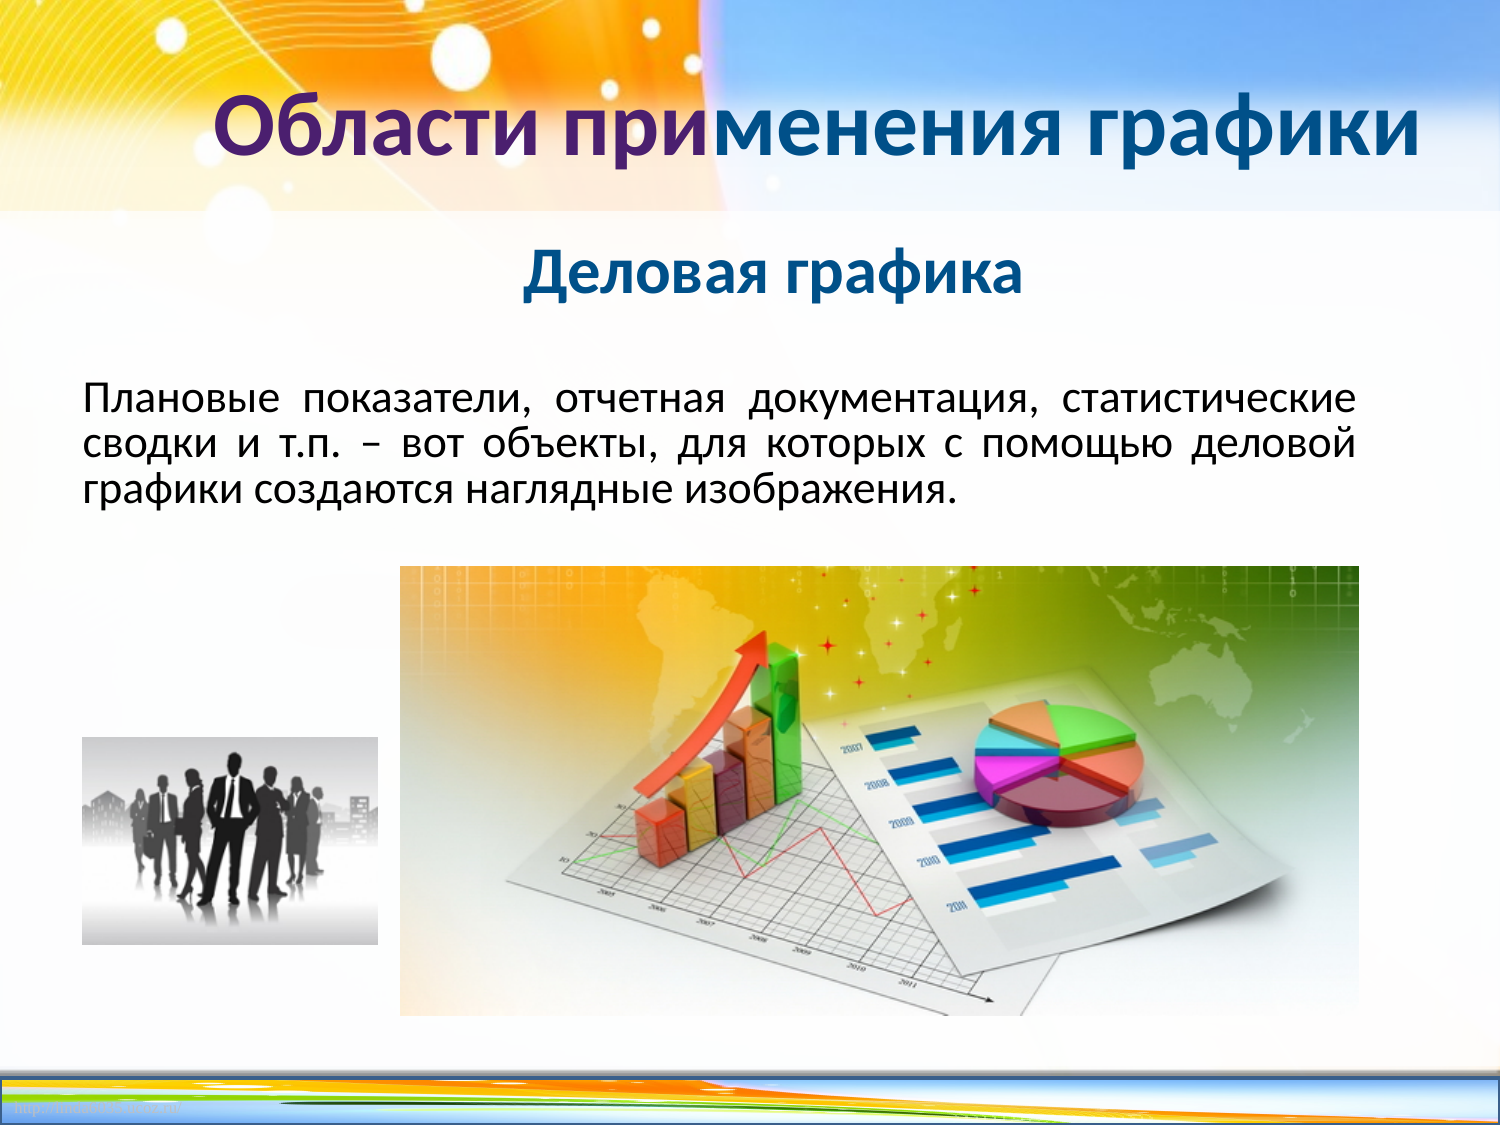

# Области применения графики
Деловая графика
Плановые показатели, отчетная документация, статистические сводки и т.п. – вот объекты, для которых с помощью деловой графики создаются наглядные изображения.